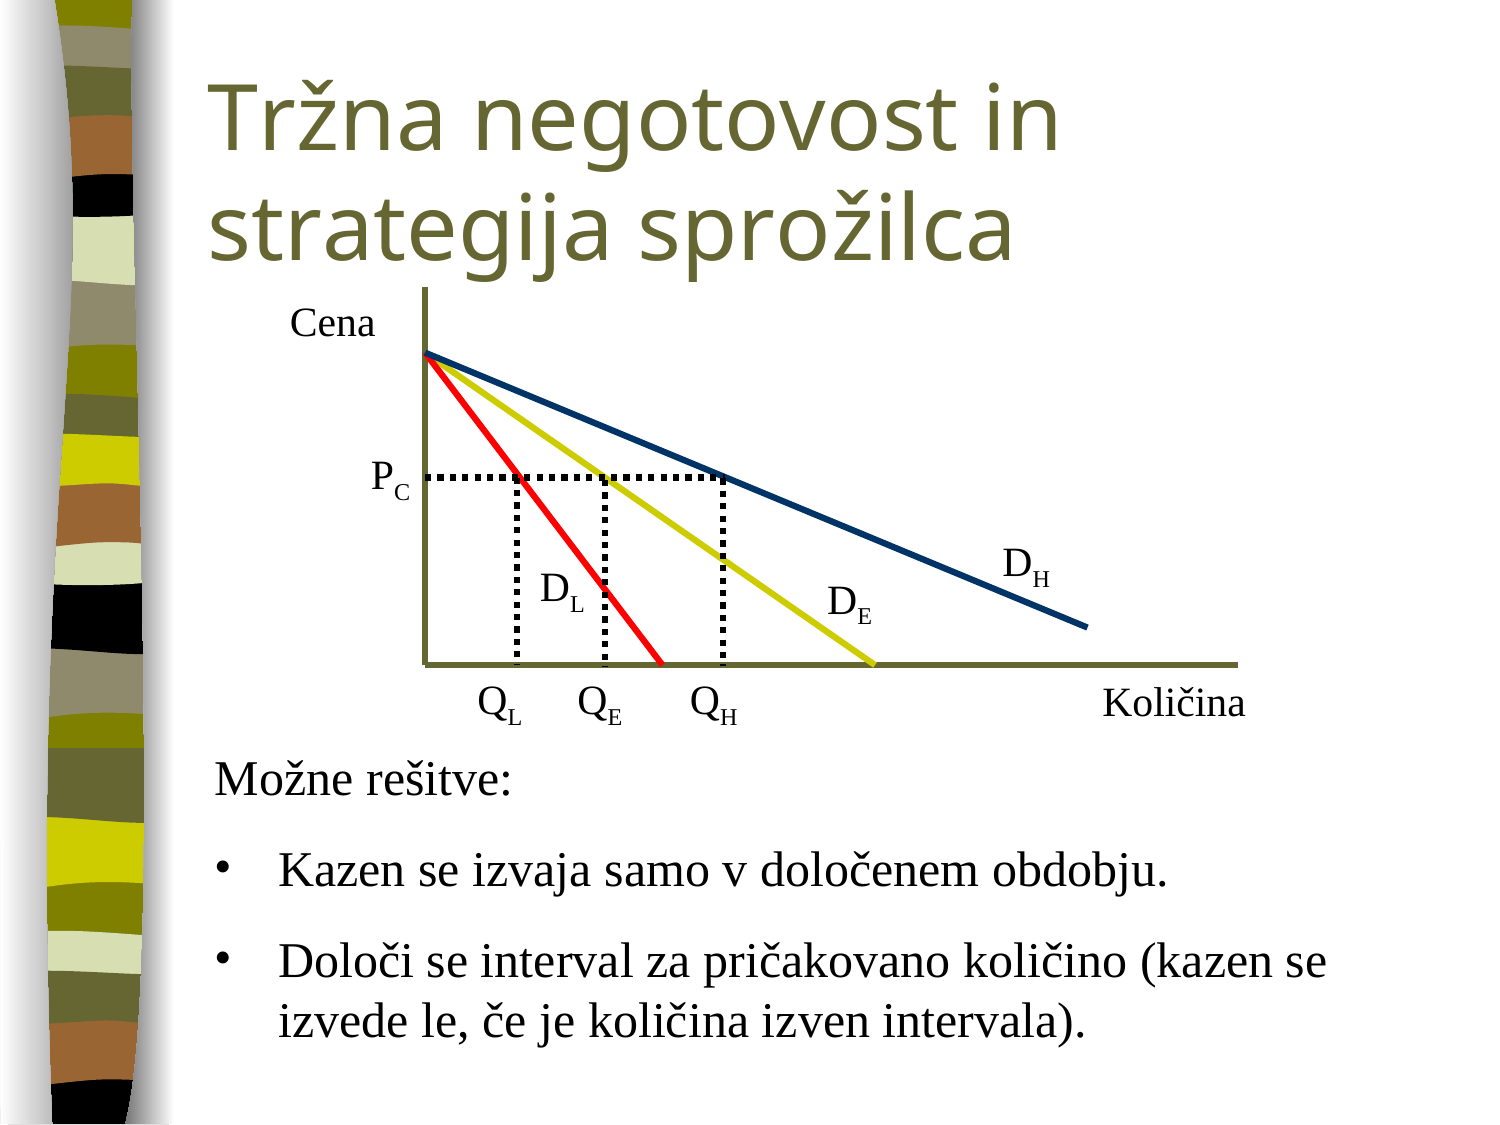

# Tržna negotovost in strategija sprožilca
Cena
PC
DH
DL
DE
QL
QE
QH
Količina
Možne rešitve:
Kazen se izvaja samo v določenem obdobju.
Določi se interval za pričakovano količino (kazen se izvede le, če je količina izven intervala).